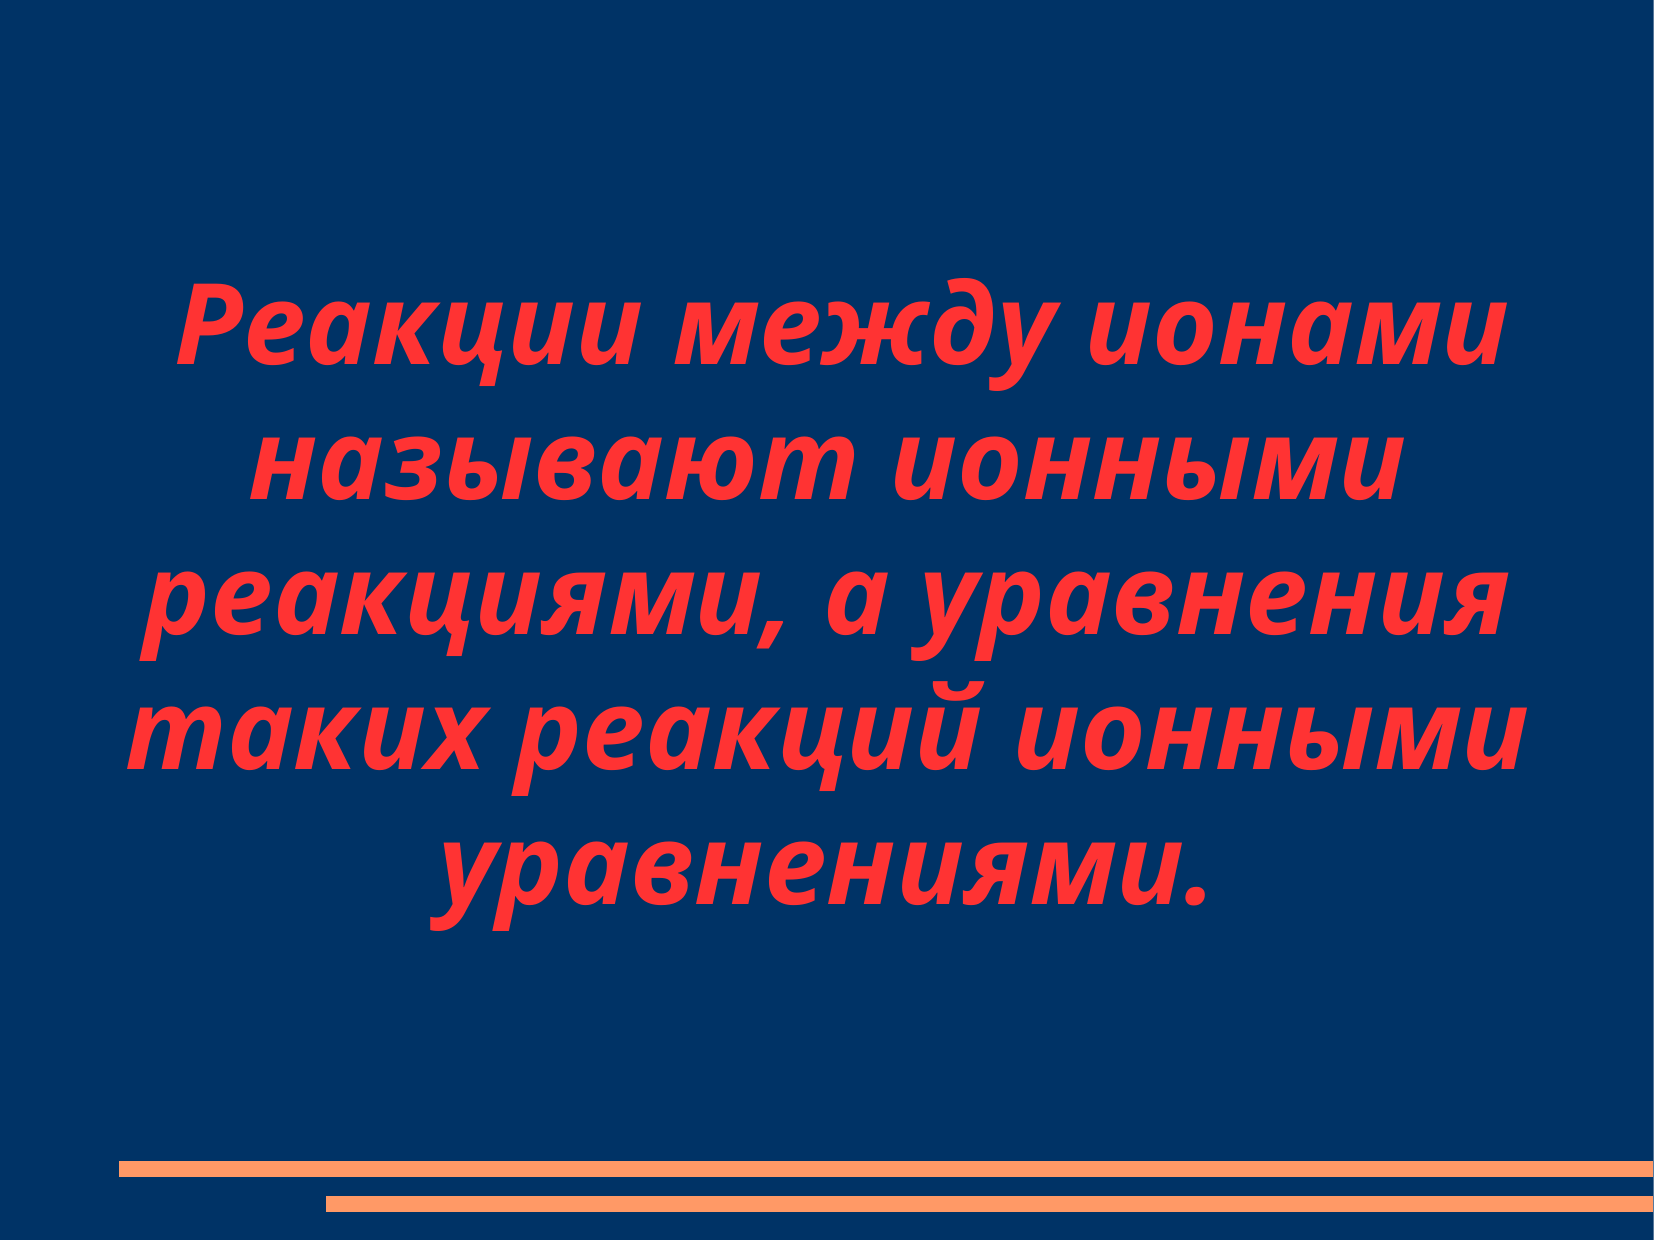

# Реакции между ионами называют ионными реакциями, а уравнения таких реакций ионными уравнениями.